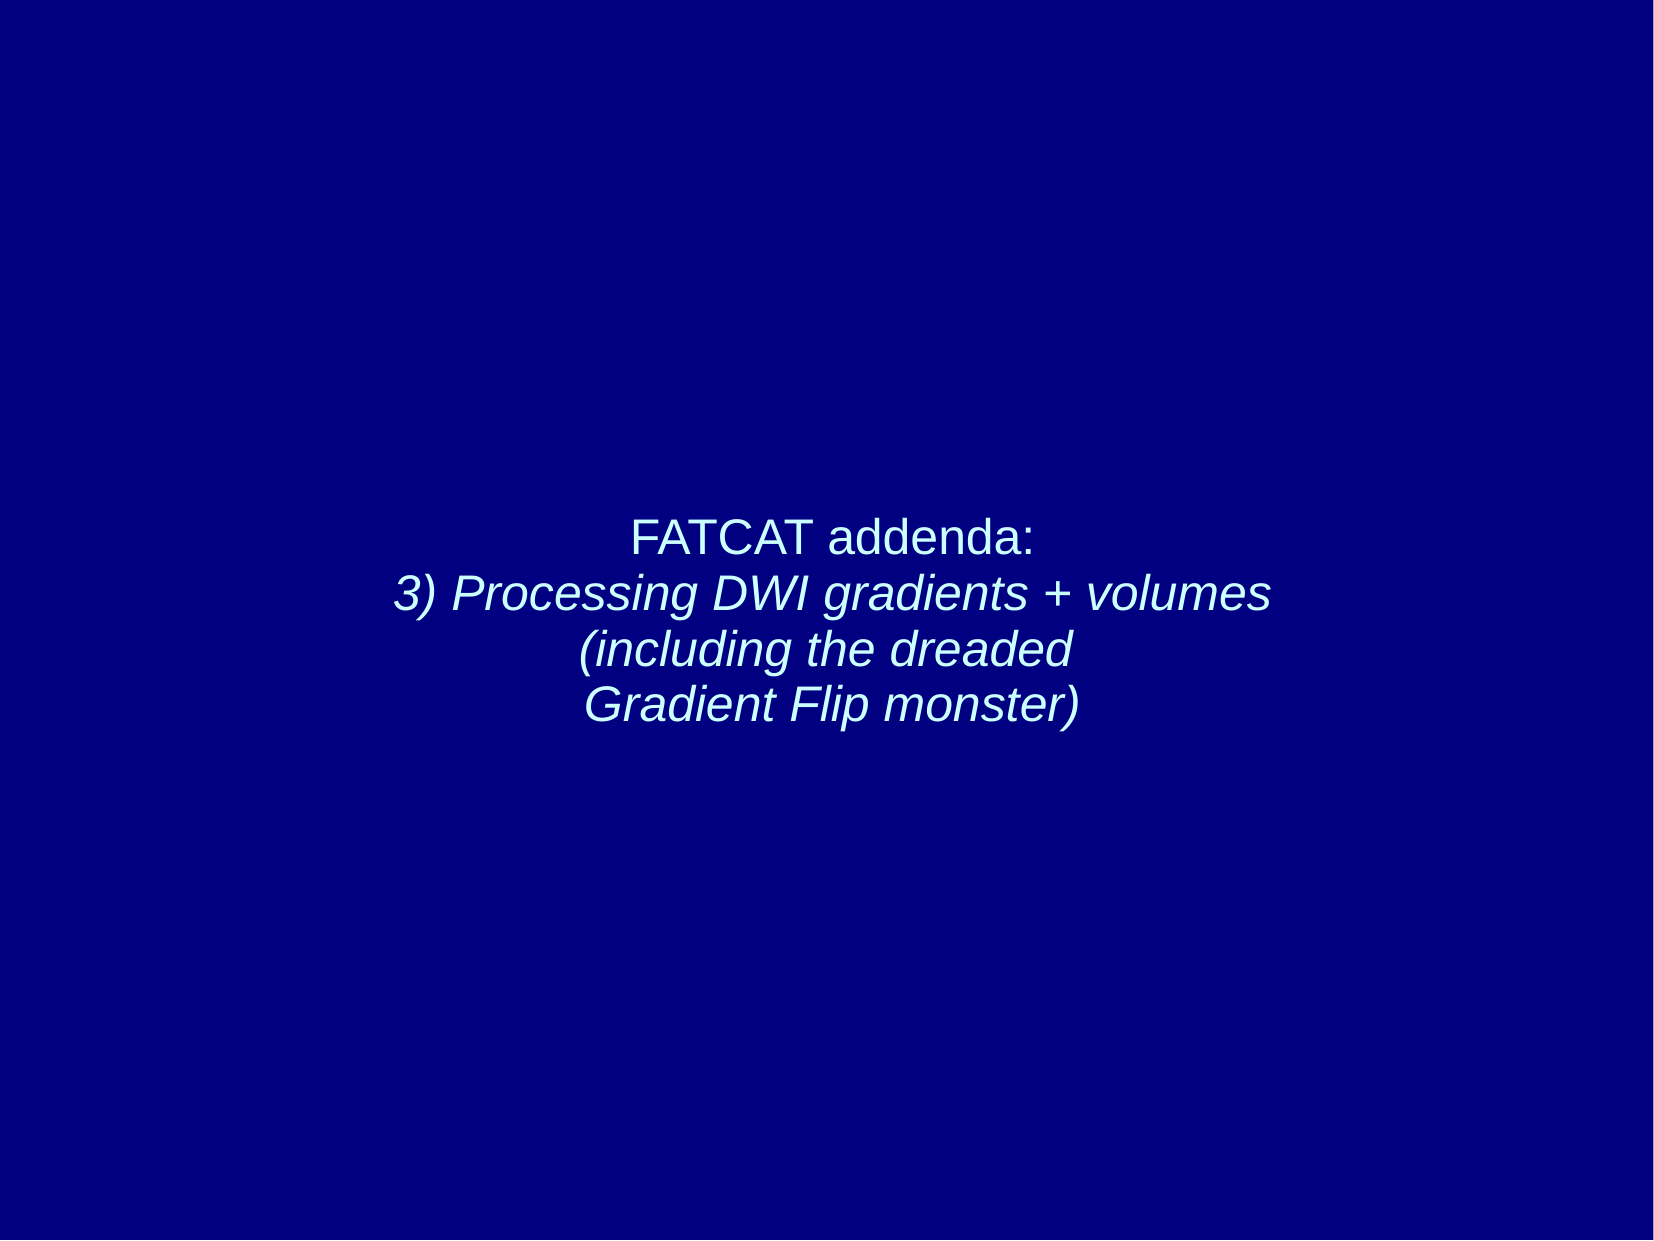

FATCAT addenda:
3) Processing DWI gradients + volumes
(including the dreaded
Gradient Flip monster)